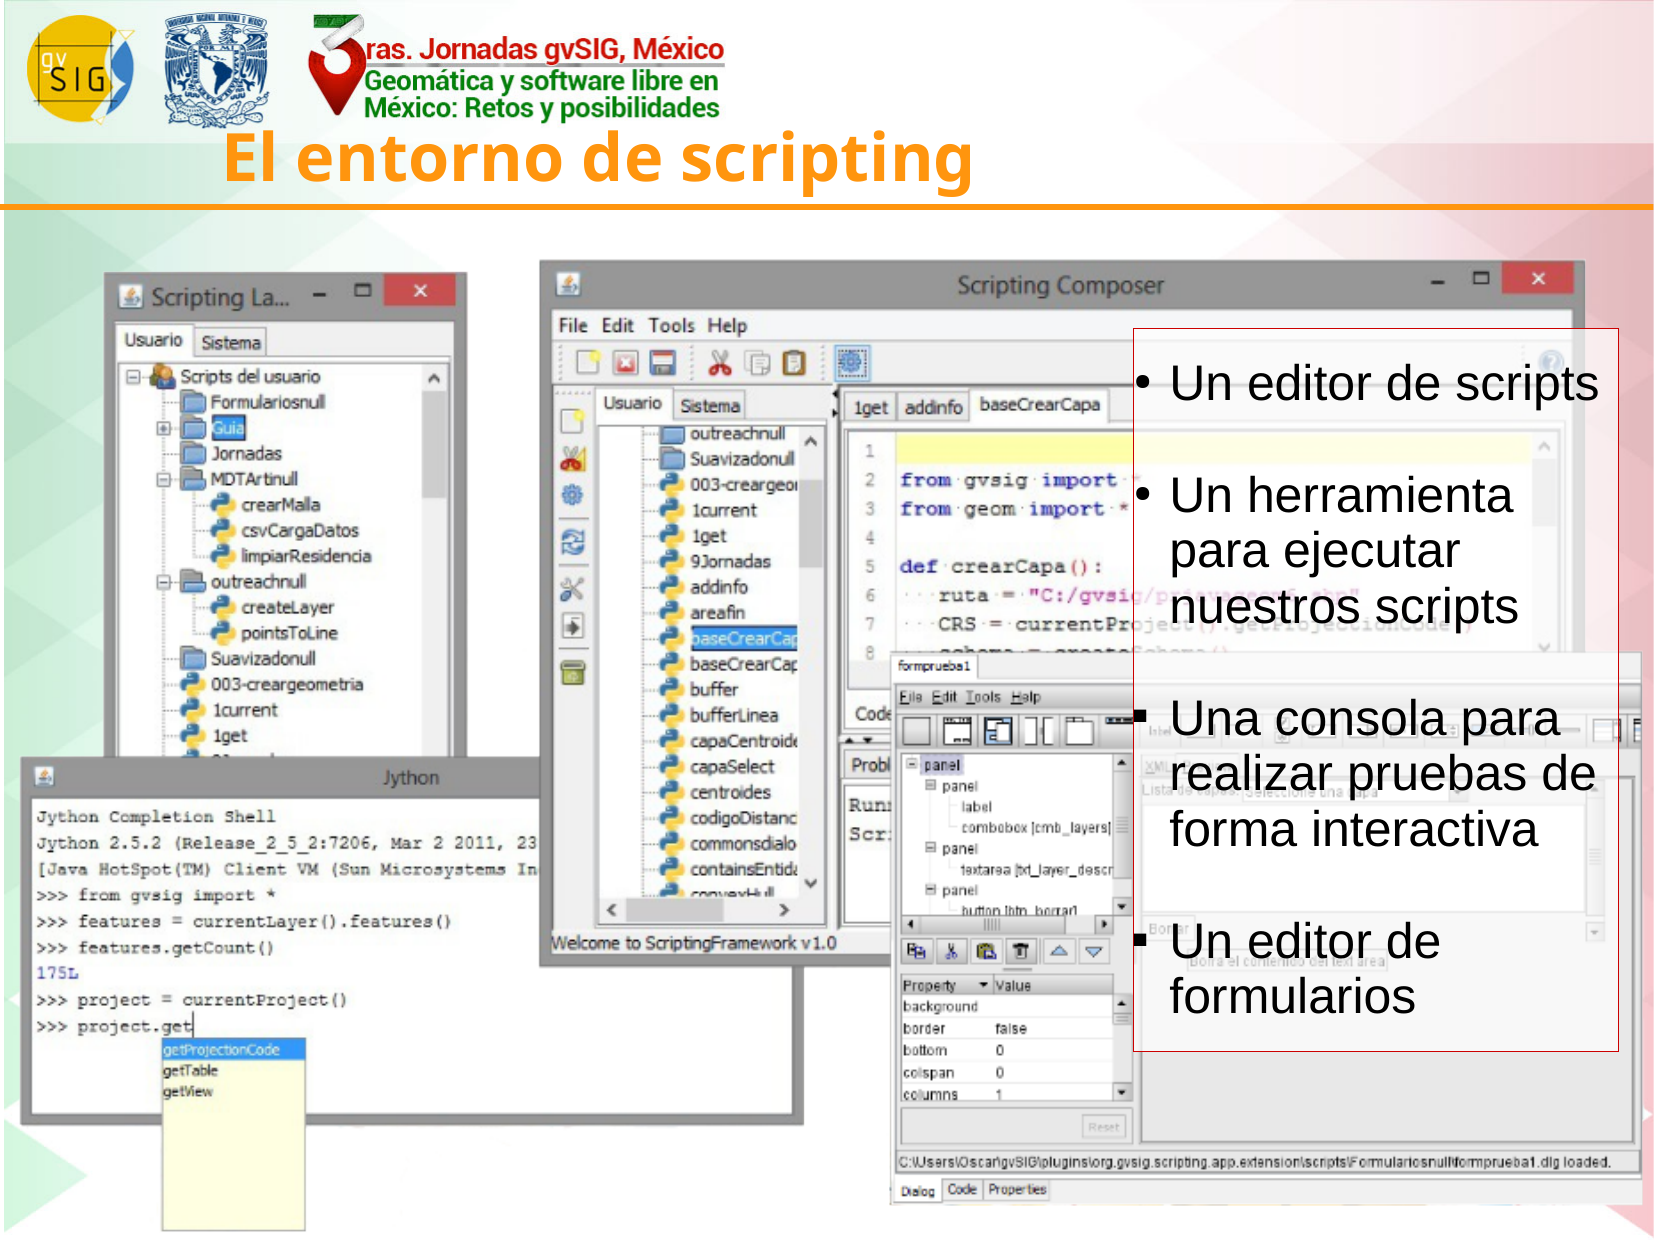

El entorno de scripting
# Un editor de scripts
Un herramienta para ejecutar nuestros scripts
Una consola para realizar pruebas de forma interactiva
Un editor de formularios